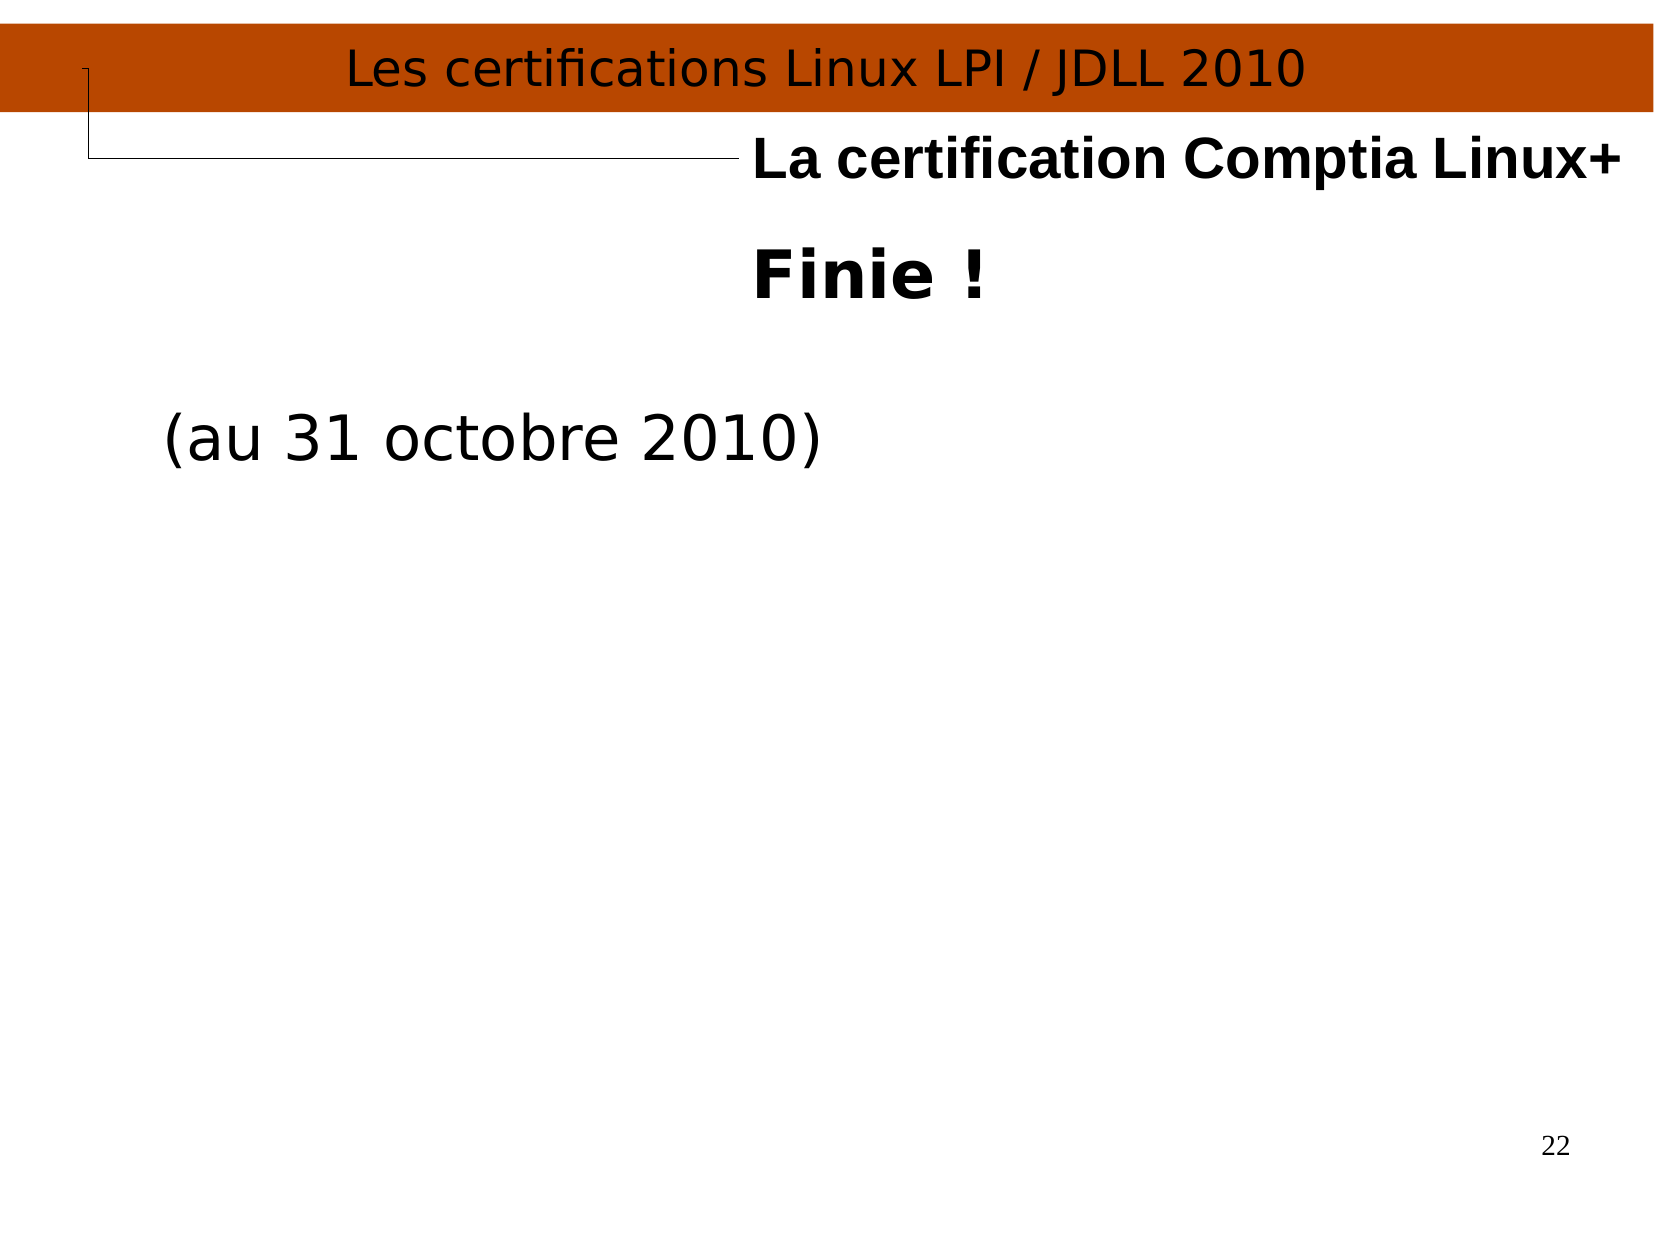

# Les certifications Linux LPI / JDLL 2010
La certification Comptia Linux+
Finie !
(au 31 octobre 2010)
22